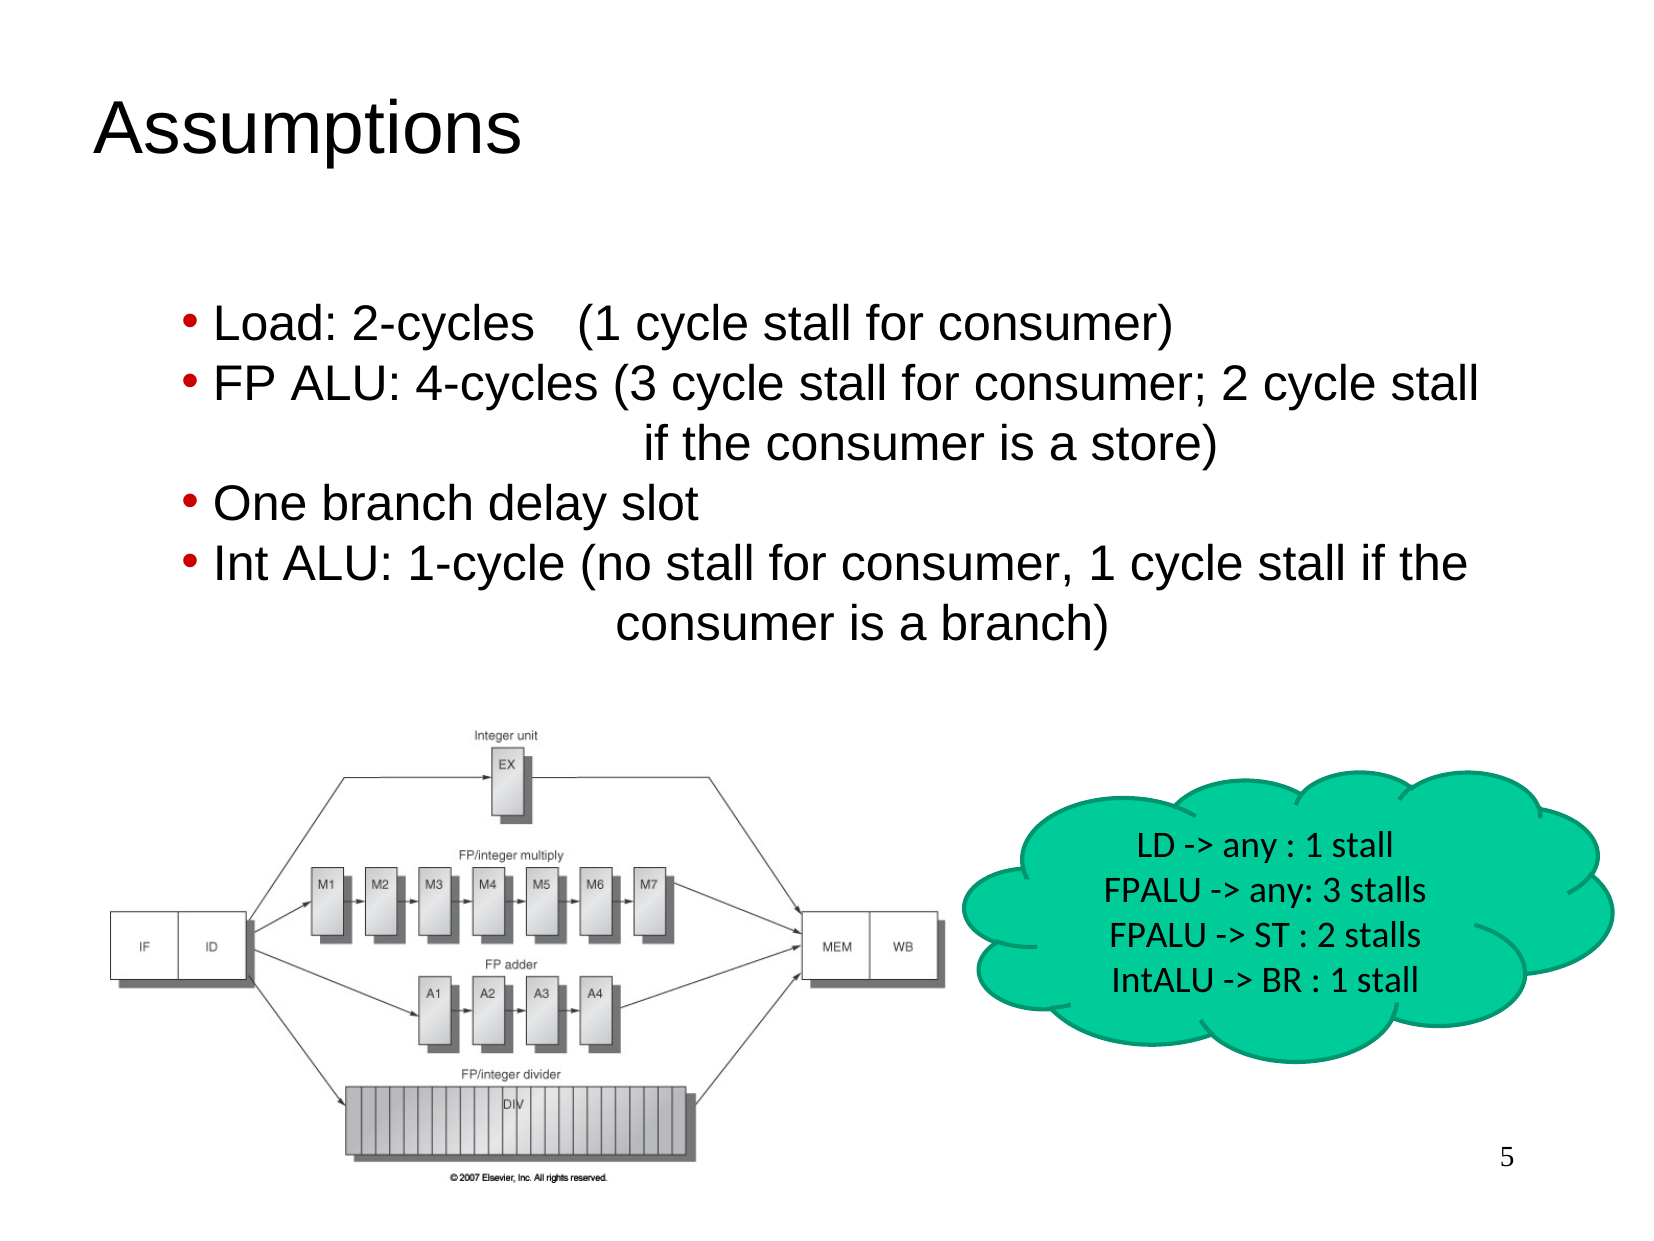

Assumptions
 Load: 2-cycles (1 cycle stall for consumer)
 FP ALU: 4-cycles (3 cycle stall for consumer; 2 cycle stall
 if the consumer is a store)
 One branch delay slot
 Int ALU: 1-cycle (no stall for consumer, 1 cycle stall if the
 consumer is a branch)
LD -> any : 1 stall
FPALU -> any: 3 stalls
FPALU -> ST : 2 stalls
IntALU -> BR : 1 stall